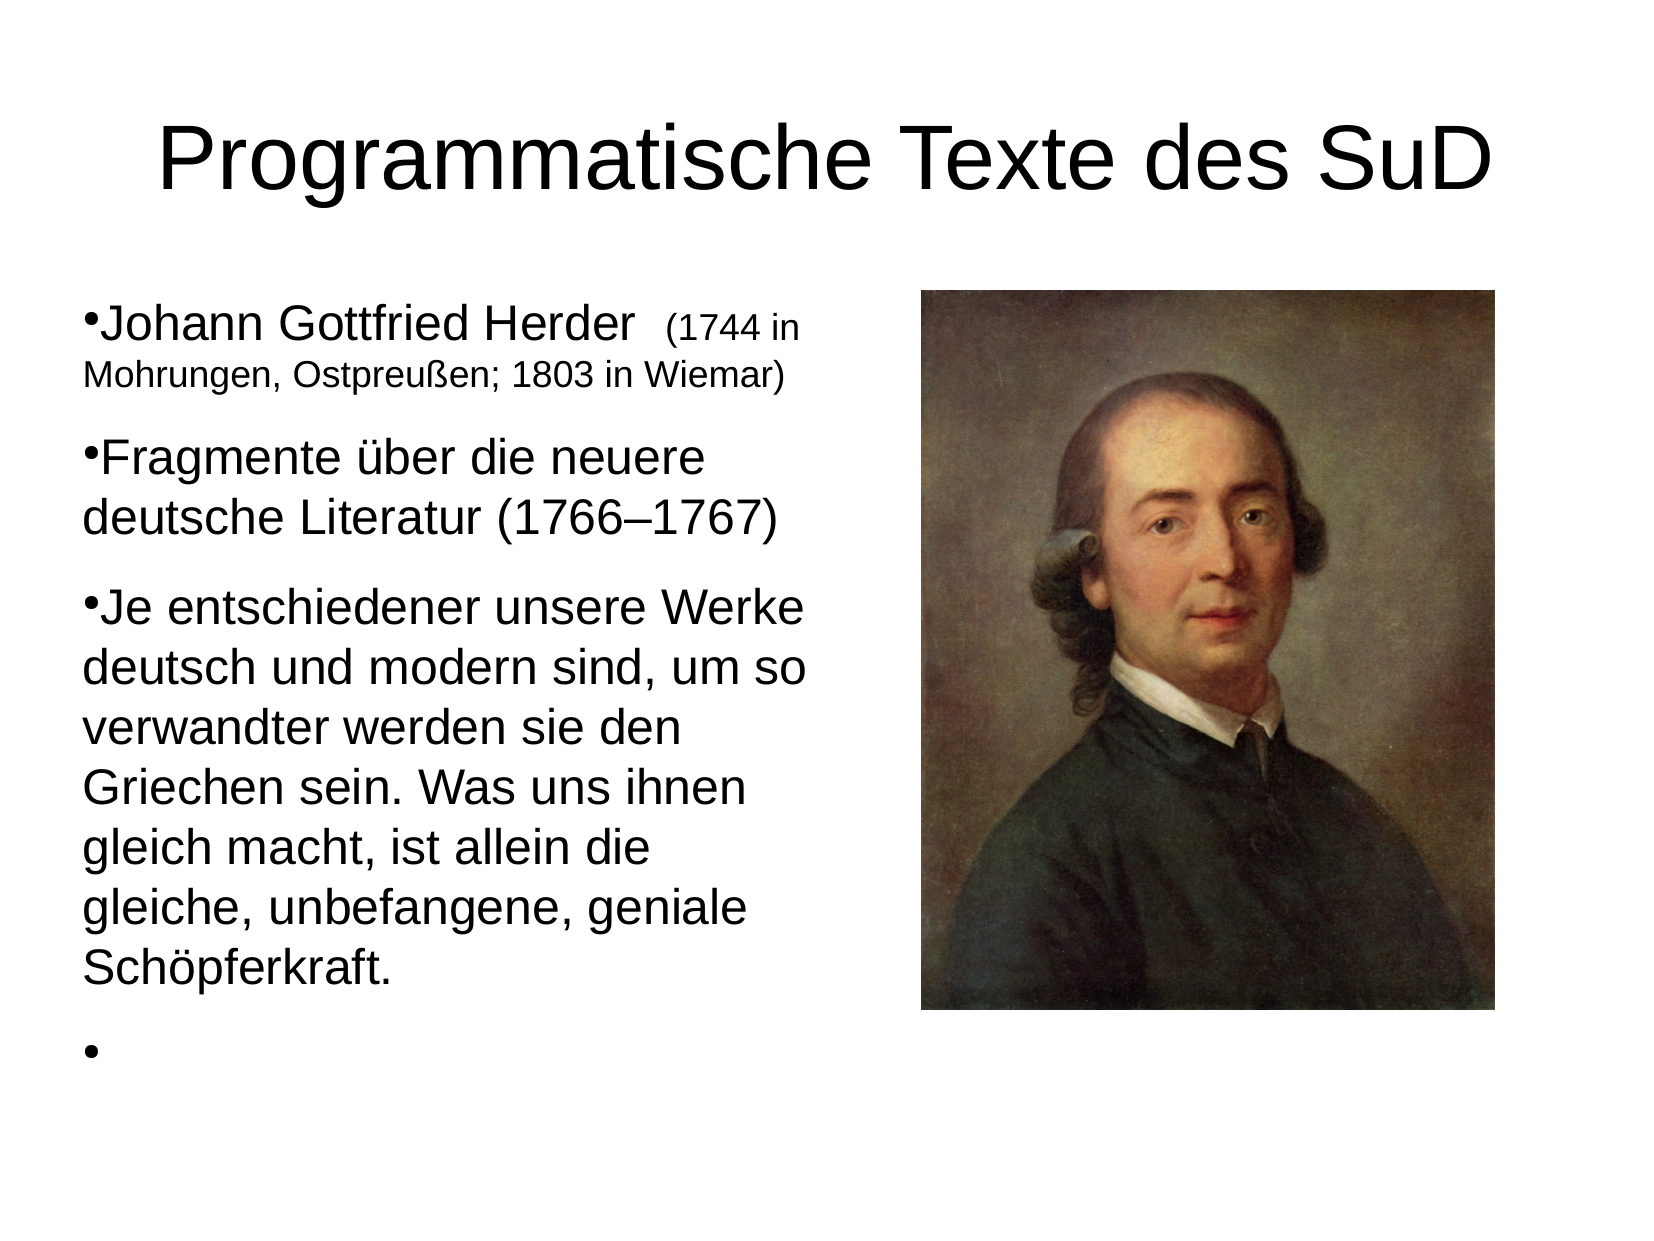

# Programmatische Texte des SuD
Johann Gottfried Herder (1744 in Mohrungen, Ostpreußen; 1803 in Wiemar)
Fragmente über die neuere deutsche Literatur (1766–1767)
Je entschiedener unsere Werke deutsch und modern sind, um so verwandter werden sie den Griechen sein. Was uns ihnen gleich macht, ist allein die gleiche, unbefangene, geniale Schöpferkraft.